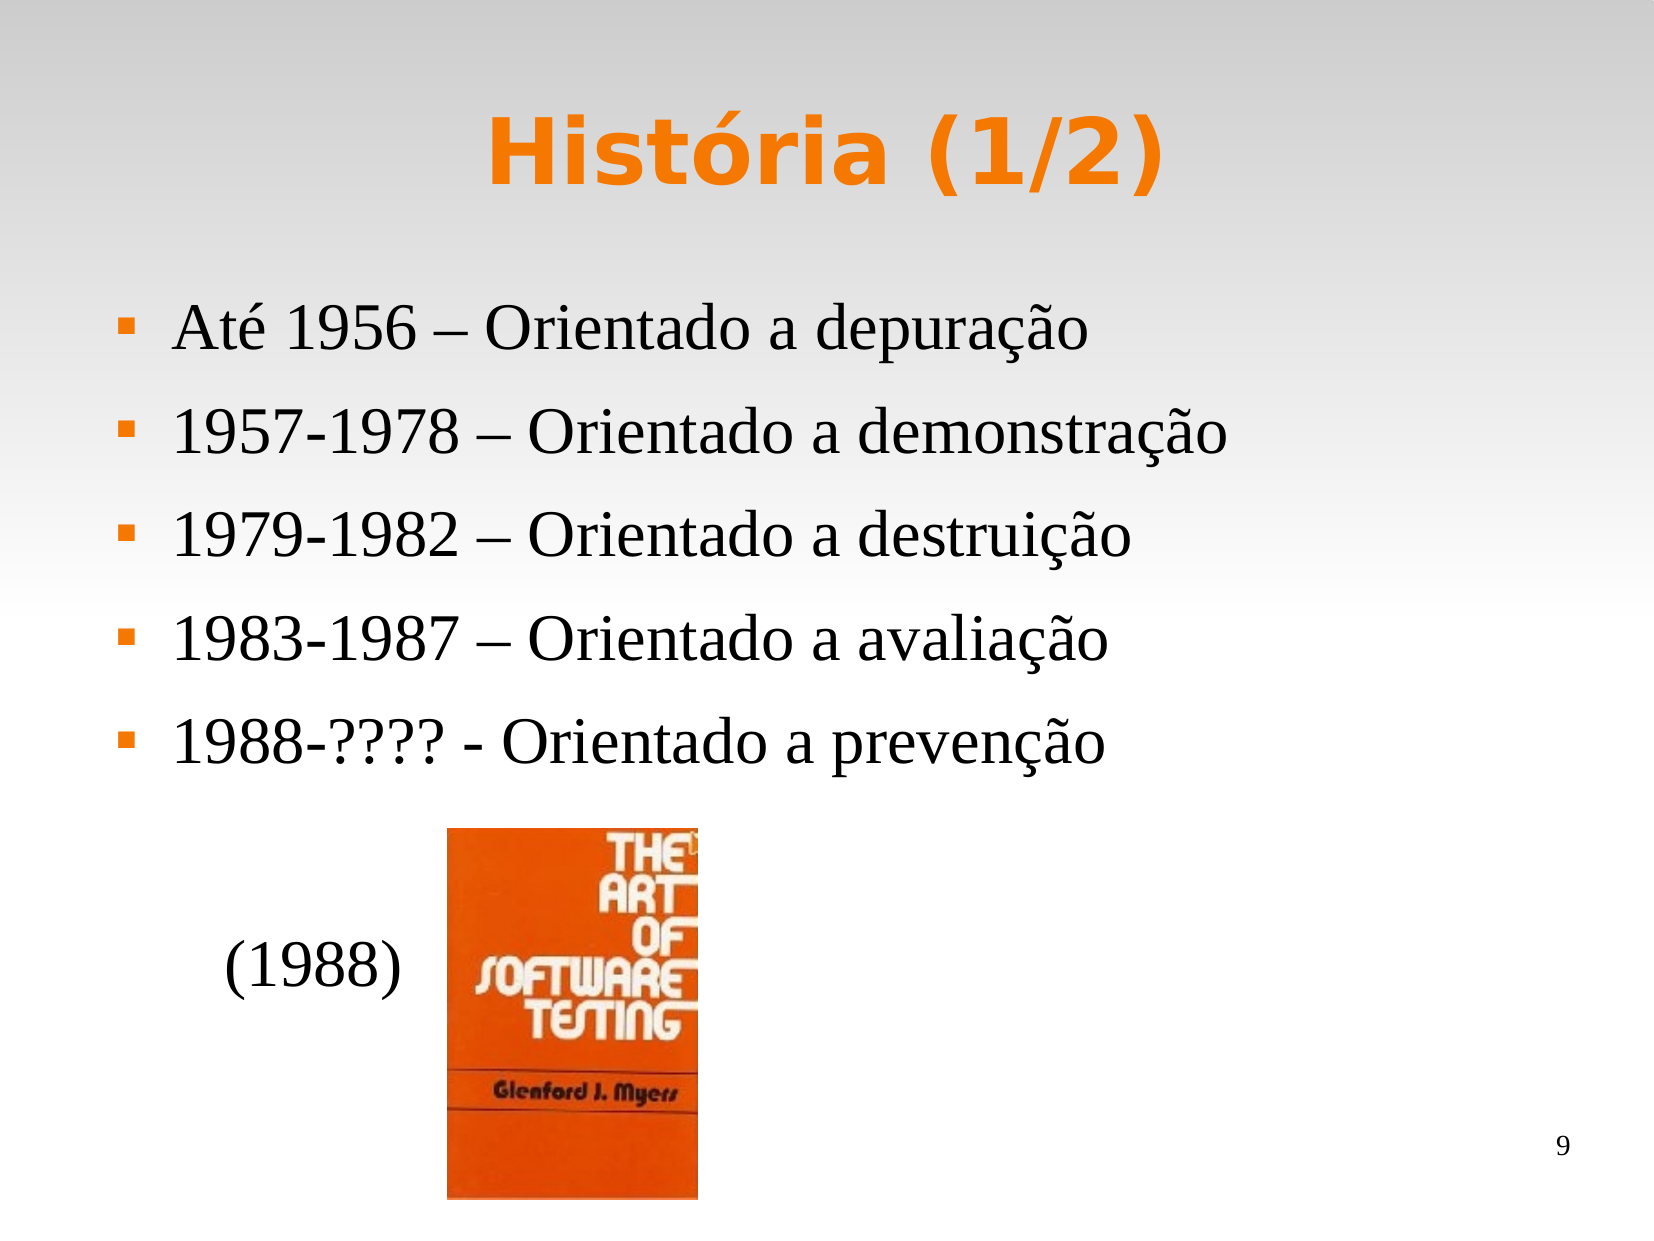

# História (1/2)
Até 1956 – Orientado a depuração
1957-1978 – Orientado a demonstração
1979-1982 – Orientado a destruição
1983-1987 – Orientado a avaliação
1988-???? - Orientado a prevenção
(1988)
9